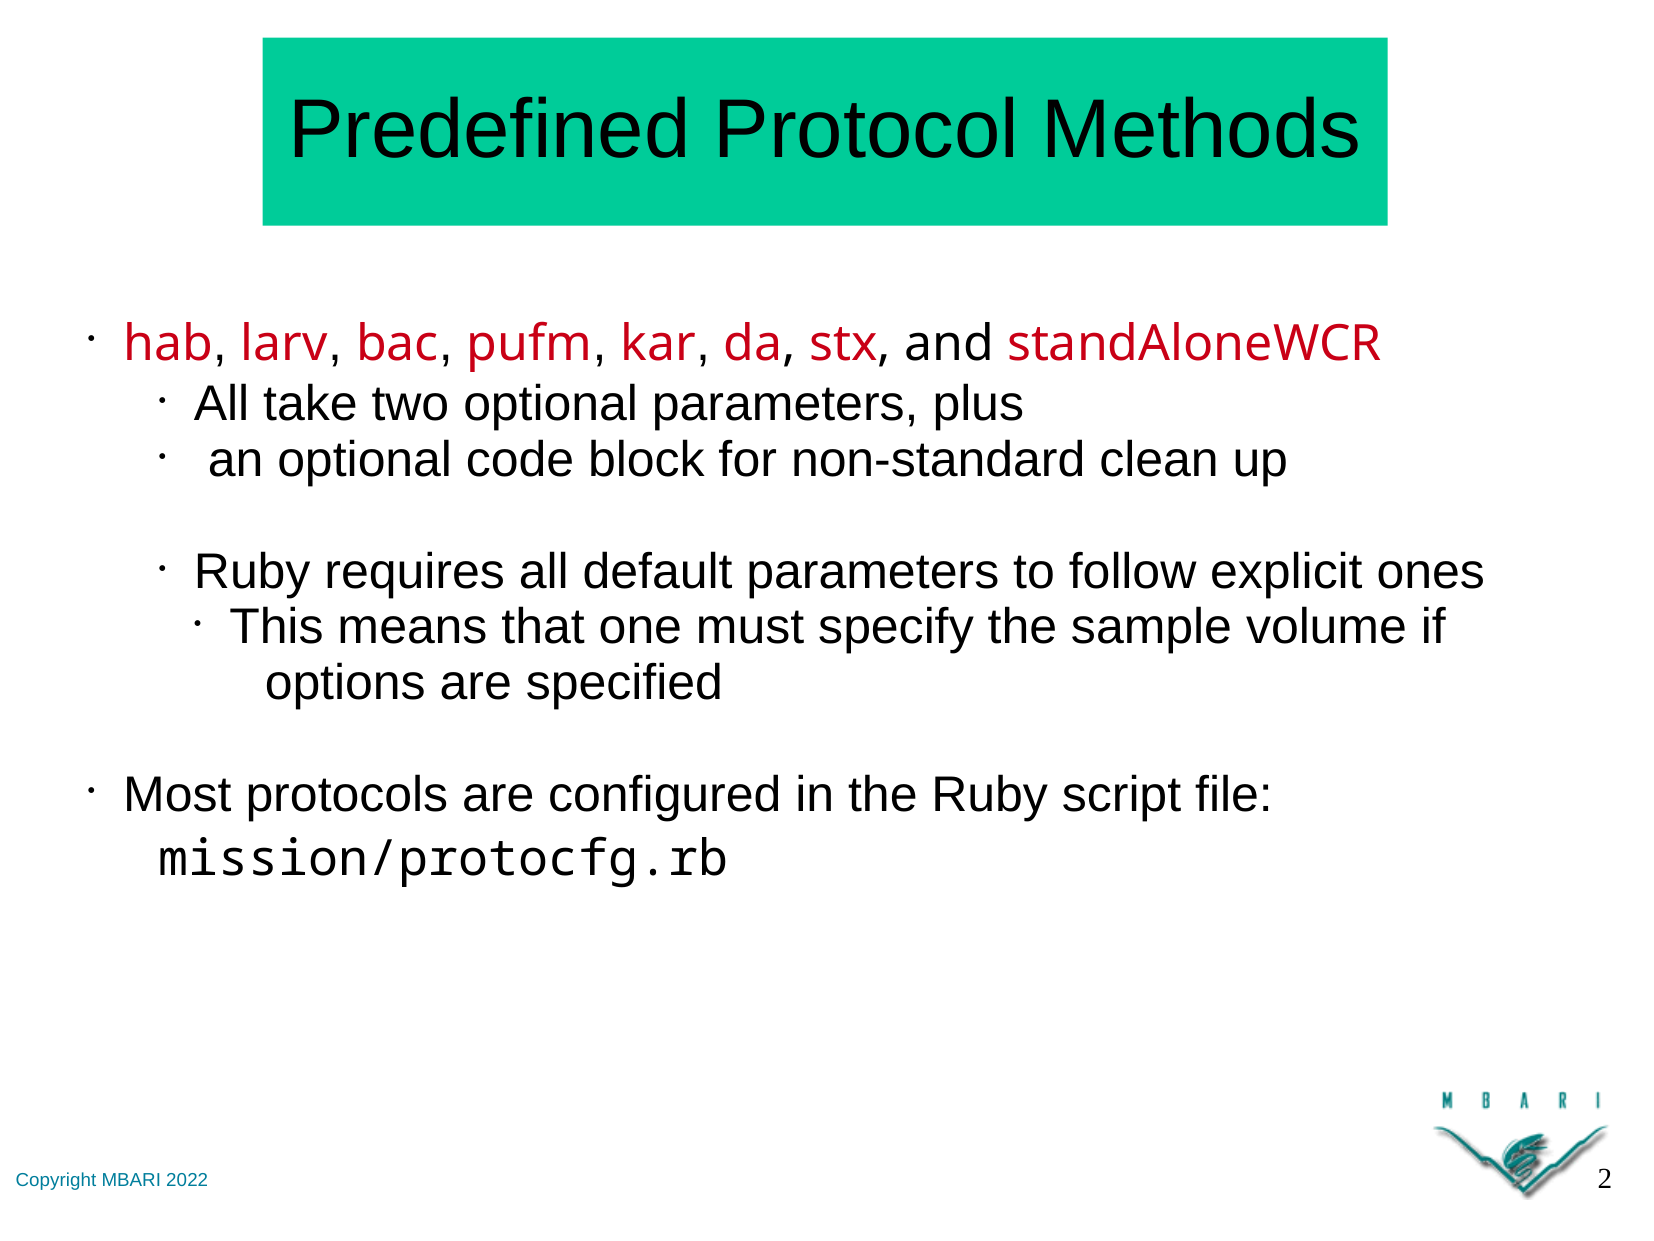

Predefined Protocol Methods
hab, larv, bac, pufm, kar, da, stx, and standAloneWCR
All take two optional parameters, plus
 an optional code block for non-standard clean up
Ruby requires all default parameters to follow explicit ones
This means that one must specify the sample volume if
options are specified
Most protocols are configured in the Ruby script file:
mission/protocfg.rb
2